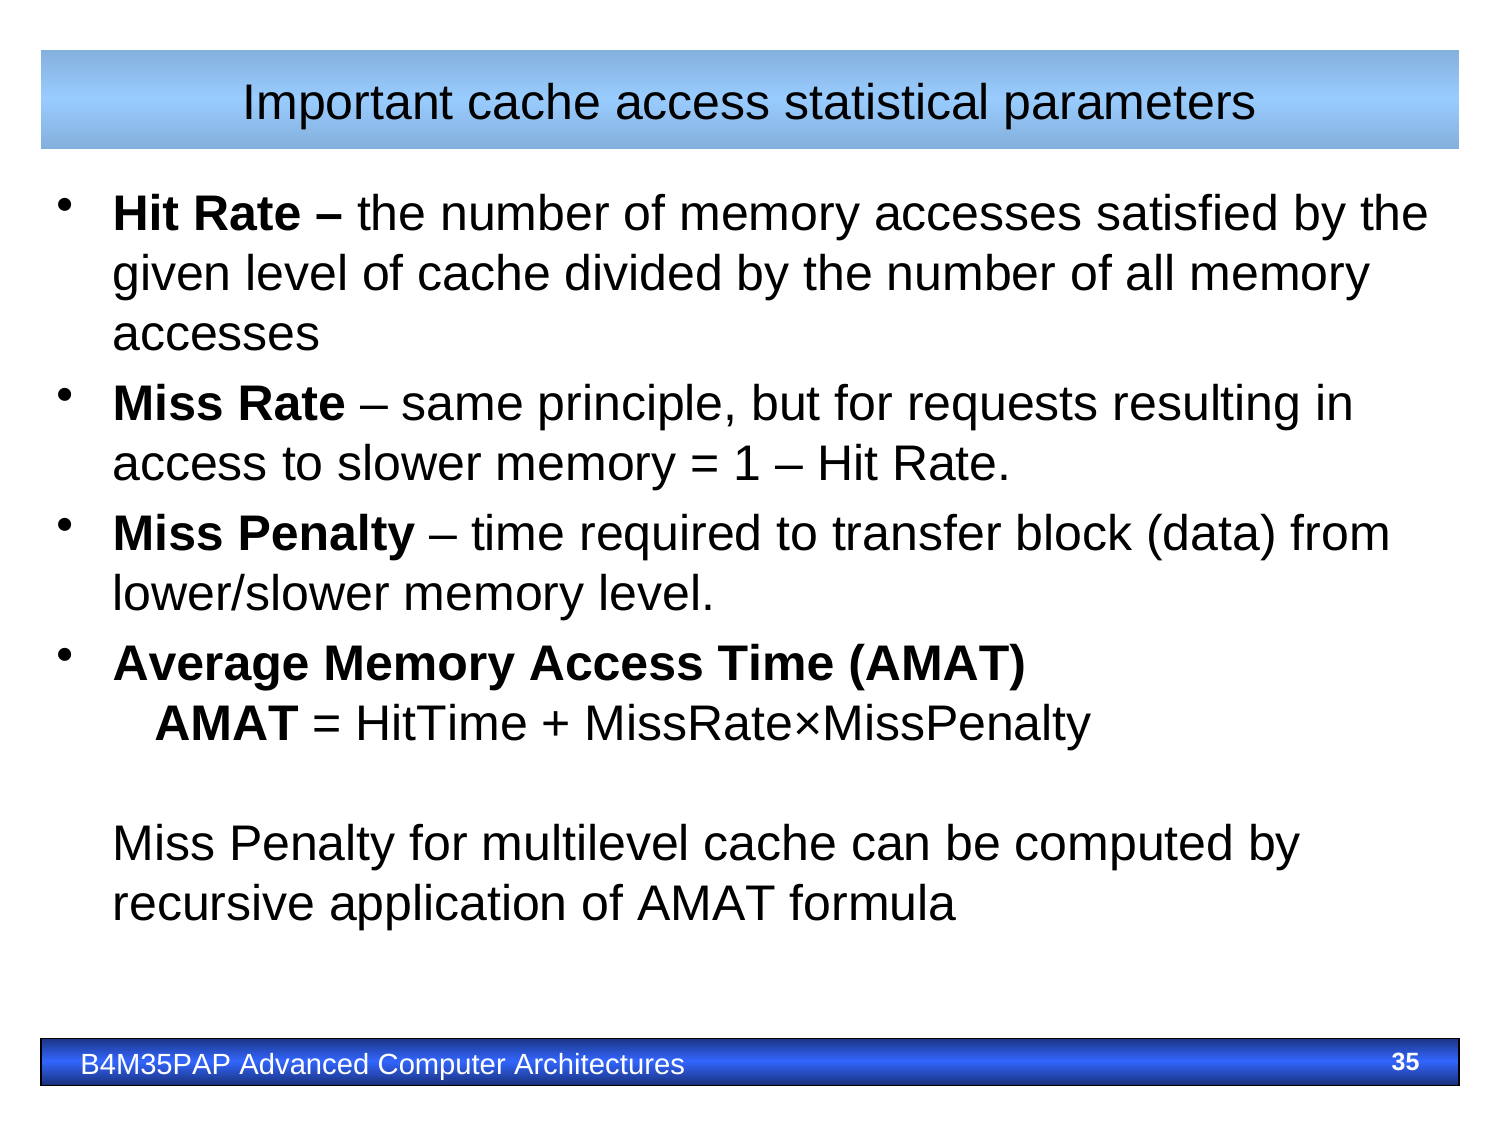

# Important cache access statistical parameters
Hit Rate – the number of memory accesses satisfied by the given level of cache divided by the number of all memory accesses
Miss Rate – same principle, but for requests resulting in access to slower memory = 1 – Hit Rate.
Miss Penalty – time required to transfer block (data) from lower/slower memory level.
Average Memory Access Time (AMAT)
 AMAT = HitTime + MissRate×MissPenalty
Miss Penalty for multilevel cache can be computed by recursive application of AMAT formula